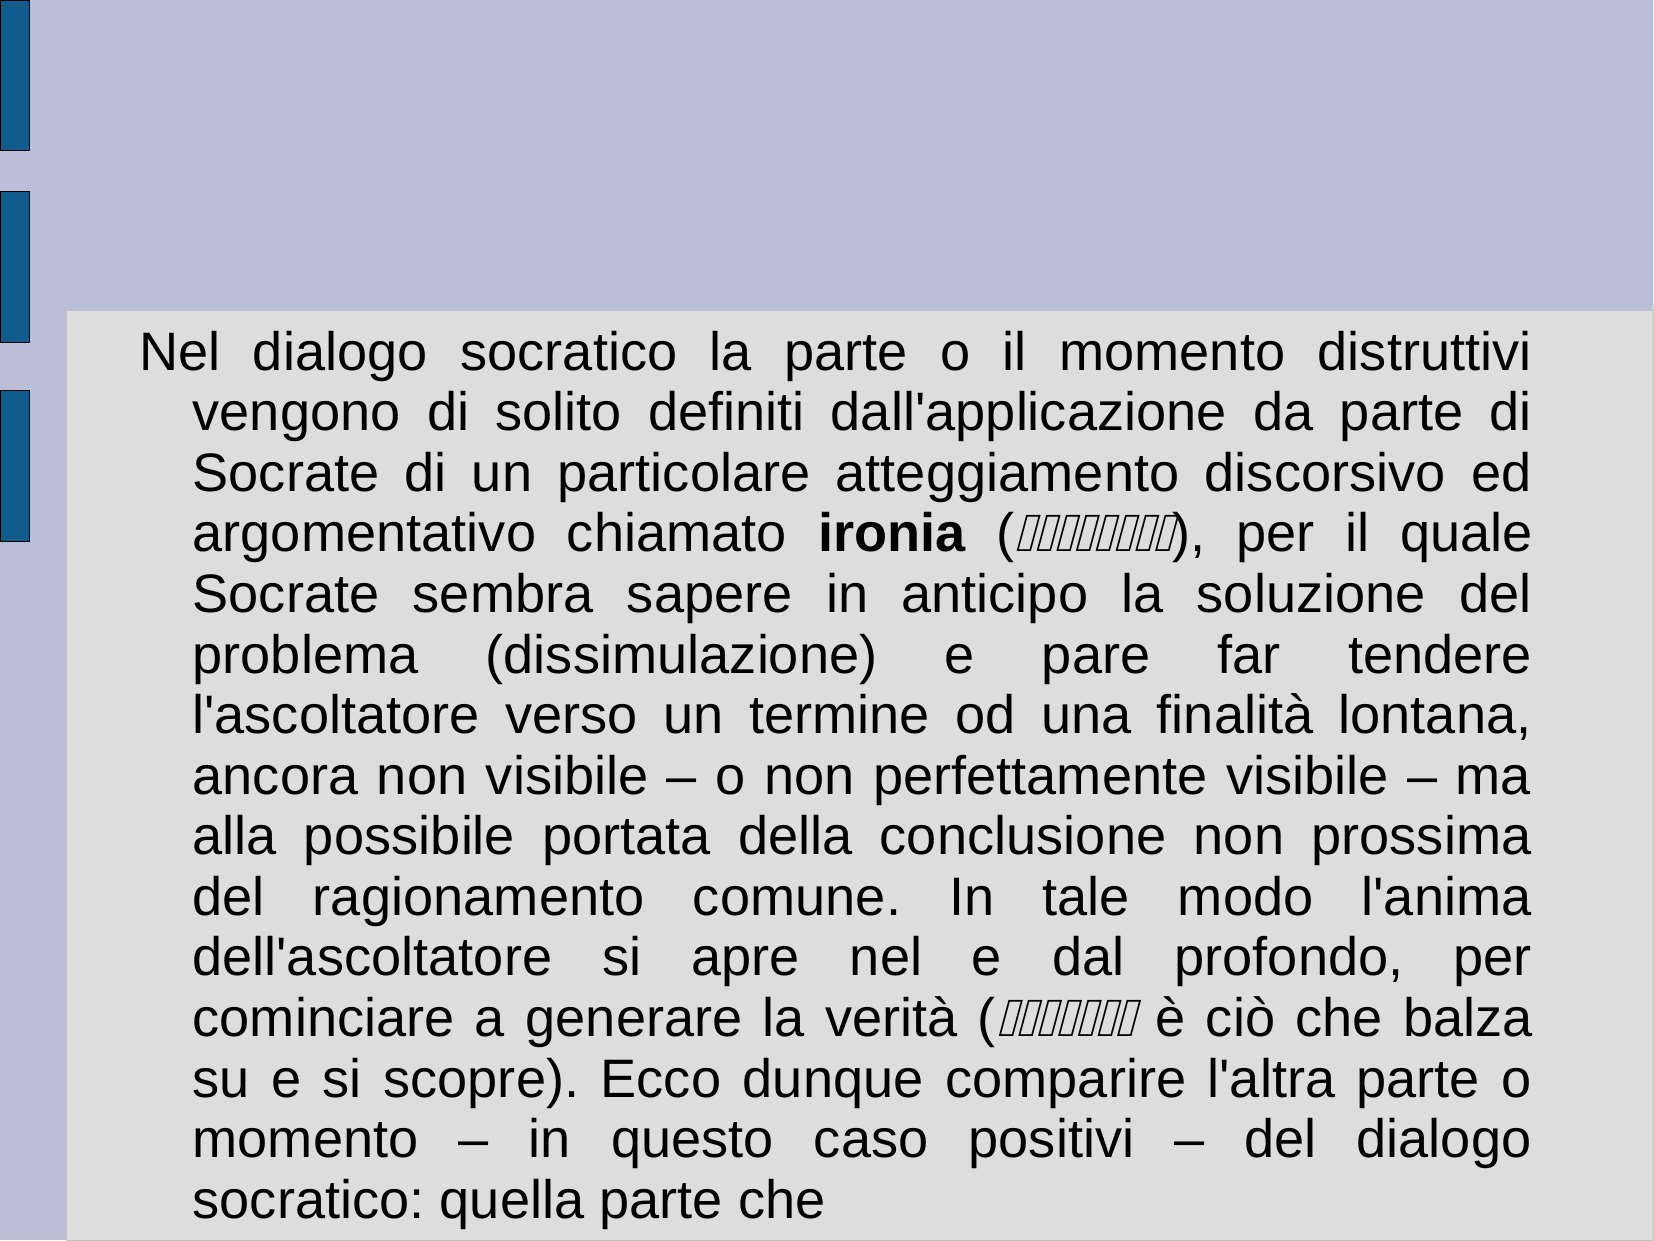

#
Nel dialogo socratico la parte o il momento distruttivi vengono di solito definiti dall'applicazione da parte di Socrate di un particolare atteggiamento discorsivo ed argomentativo chiamato ironia (), per il quale Socrate sembra sapere in anticipo la soluzione del problema (dissimulazione) e pare far tendere l'ascoltatore verso un termine od una finalità lontana, ancora non visibile – o non perfettamente visibile – ma alla possibile portata della conclusione non prossima del ragionamento comune. In tale modo l'anima dell'ascoltatore si apre nel e dal profondo, per cominciare a generare la verità ( è ciò che balza su e si scopre). Ecco dunque comparire l'altra parte o momento – in questo caso positivi – del dialogo socratico: quella parte che